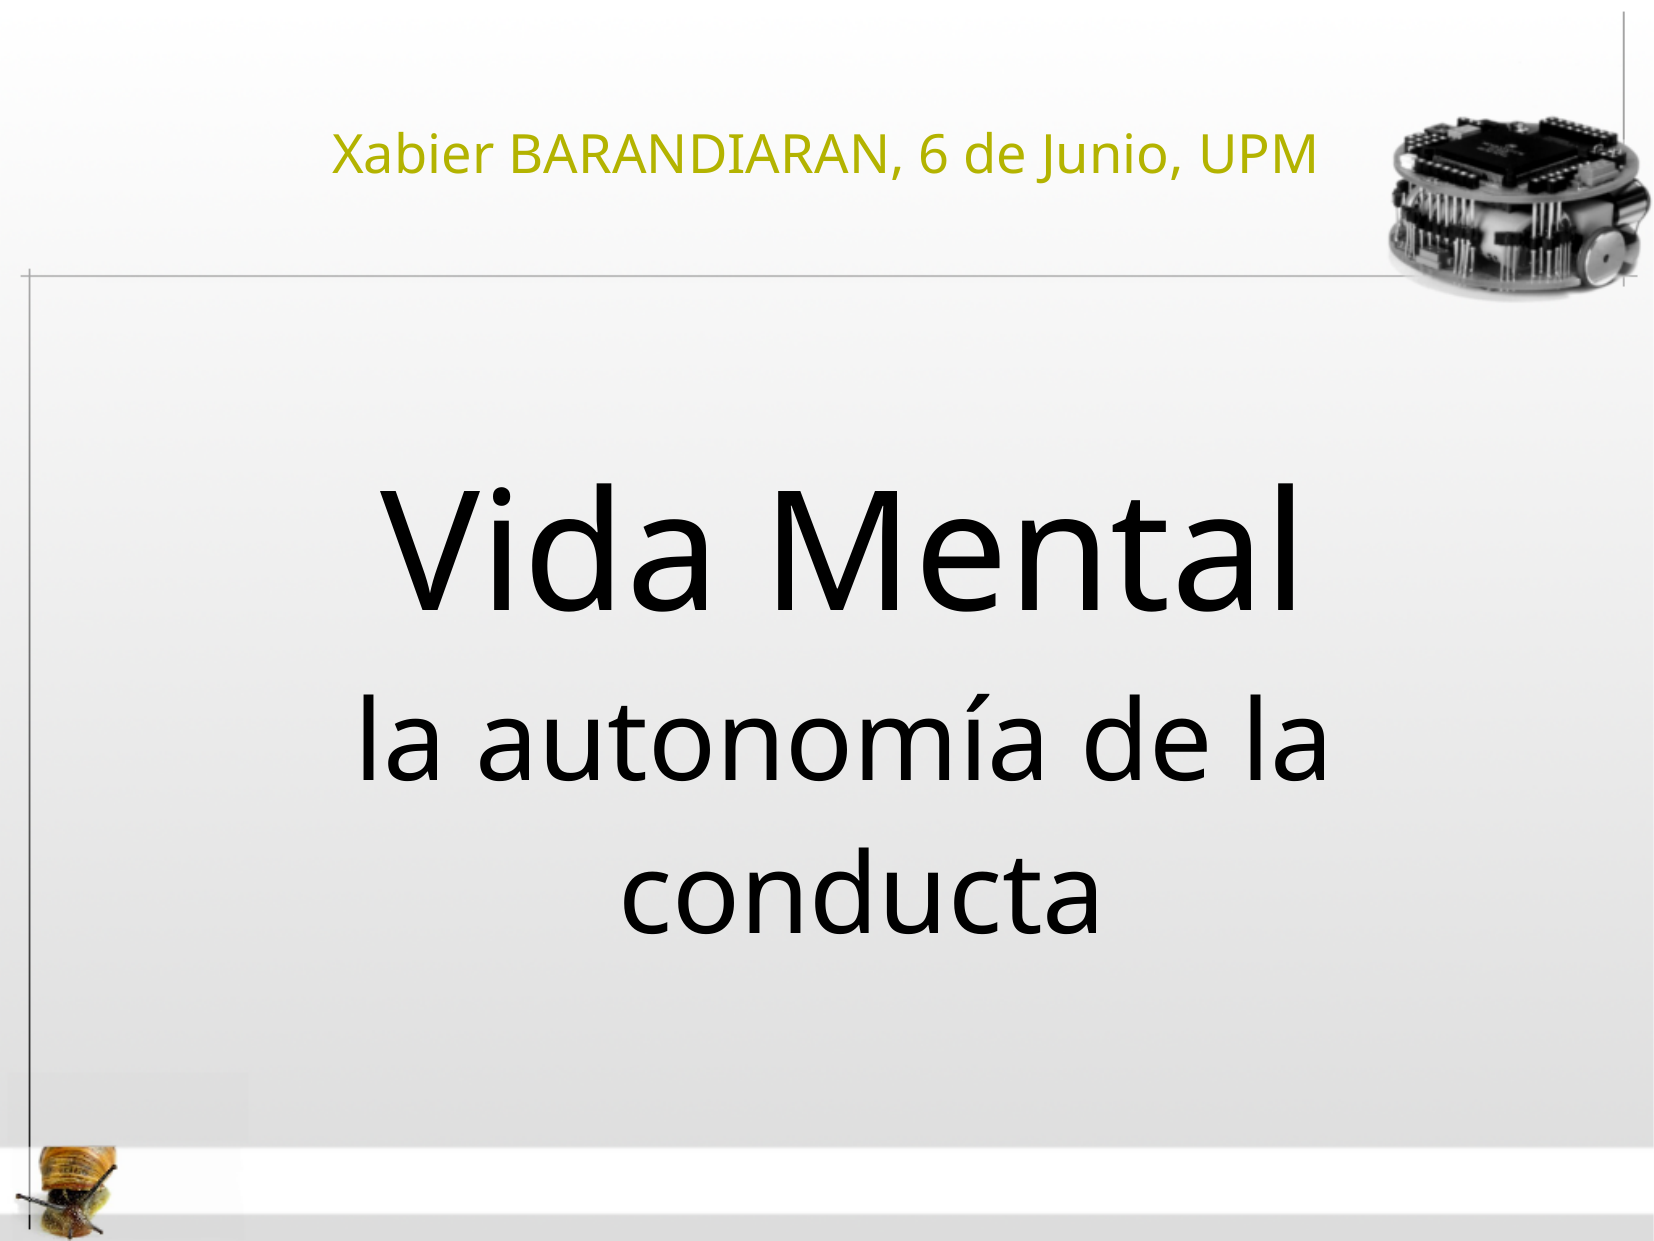

# Xabier BARANDIARAN, 6 de Junio, UPM
Vida Mental
la autonomía de la conducta